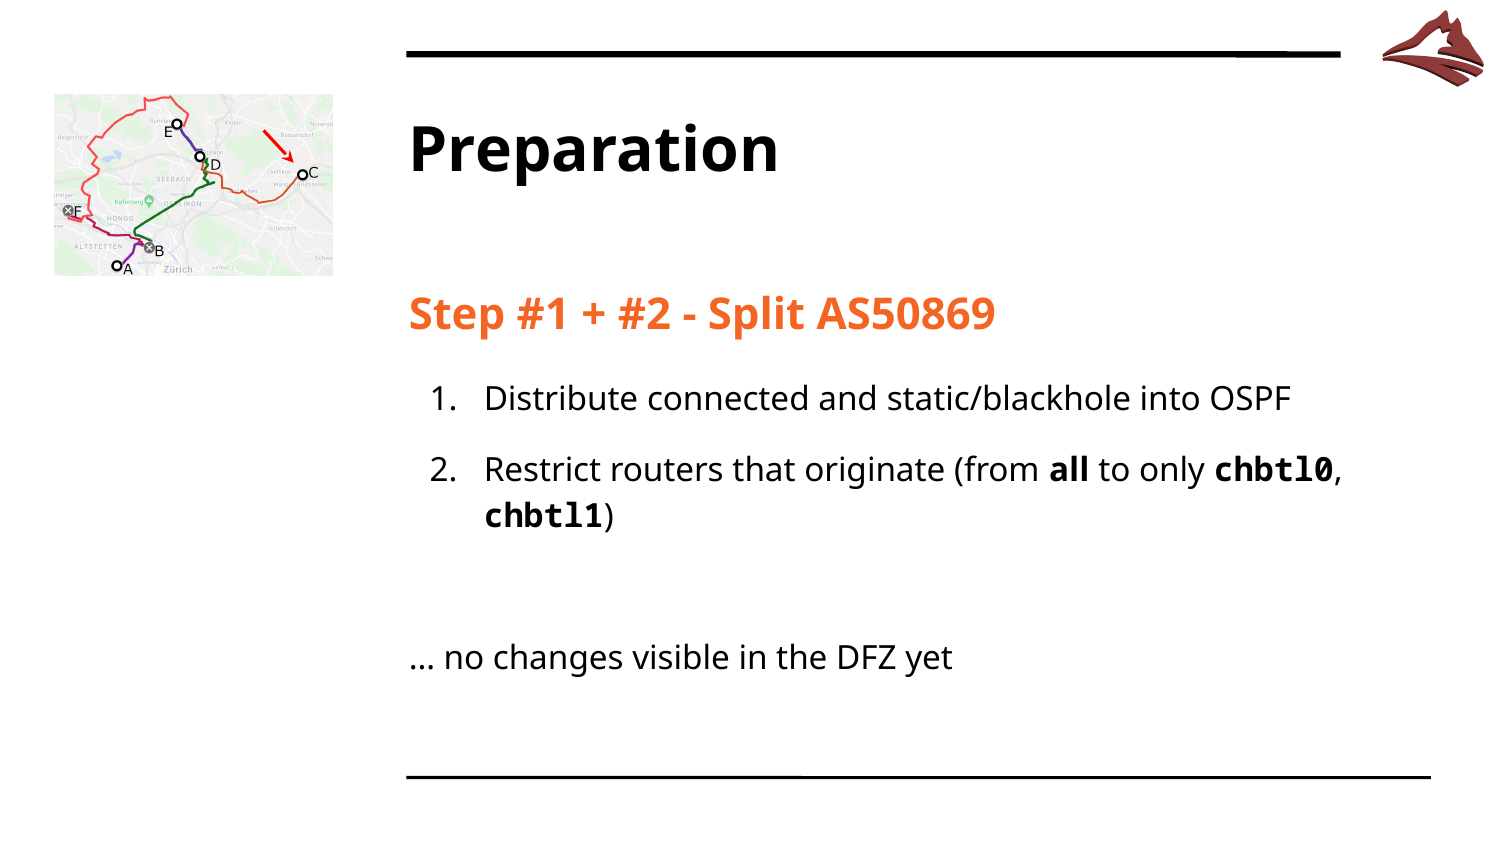

# Preparation
Step #1 + #2 - Split AS50869
Distribute connected and static/blackhole into OSPF
Restrict routers that originate (from all to only chbtl0, chbtl1)
… no changes visible in the DFZ yet